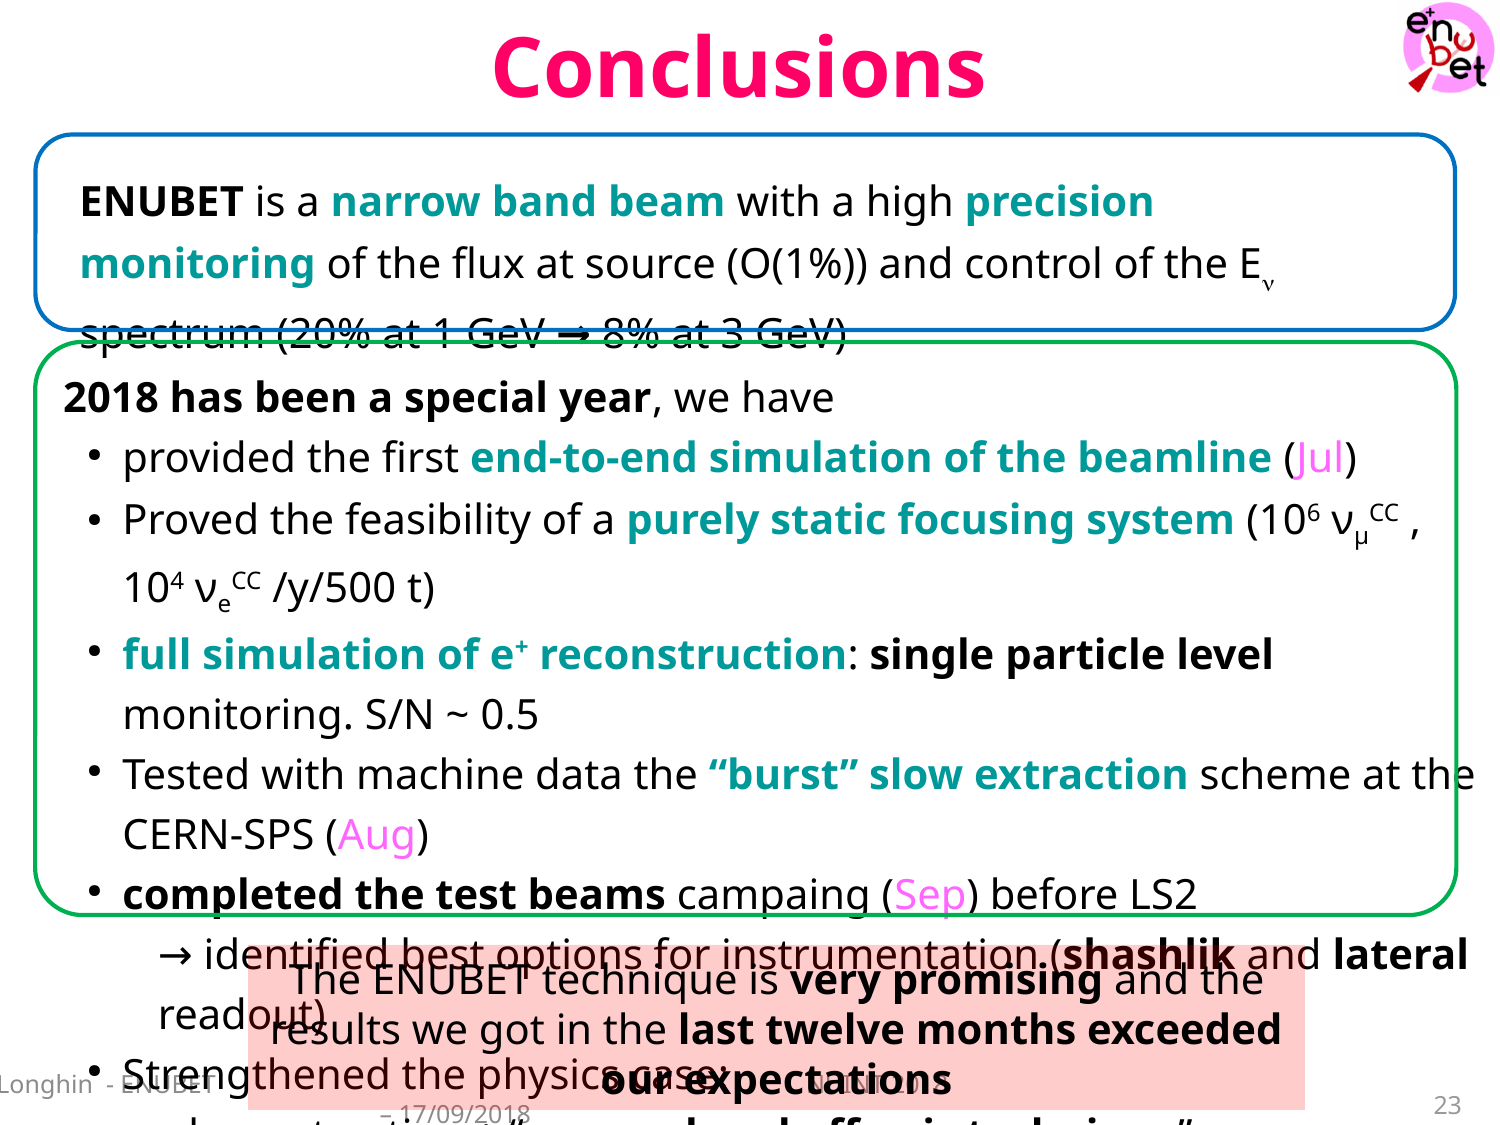

Conclusions
ENUBET is a narrow band beam with a high precision monitoring of the flux at source (O(1%)) and control of the En spectrum (20% at 1 GeV → 8% at 3 GeV)
2018 has been a special year, we have
provided the first end-to-end simulation of the beamline (Jul)
Proved the feasibility of a purely static focusing system (106 νμCC , 104 νeCC /y/500 t)
full simulation of e+ reconstruction: single particle level monitoring. S/N ~ 0.5
Tested with machine data the “burst” slow extraction scheme at the CERN-SPS (Aug)
completed the test beams campaing (Sep) before LS2
→ identified best options for instrumentation (shashlik and lateral readout)
Strengthened the physics case:
→ slow extraction + “narrow band off-axis technique”
The ENUBET technique is very promising and the results we got in the last twelve months exceeded our expectations